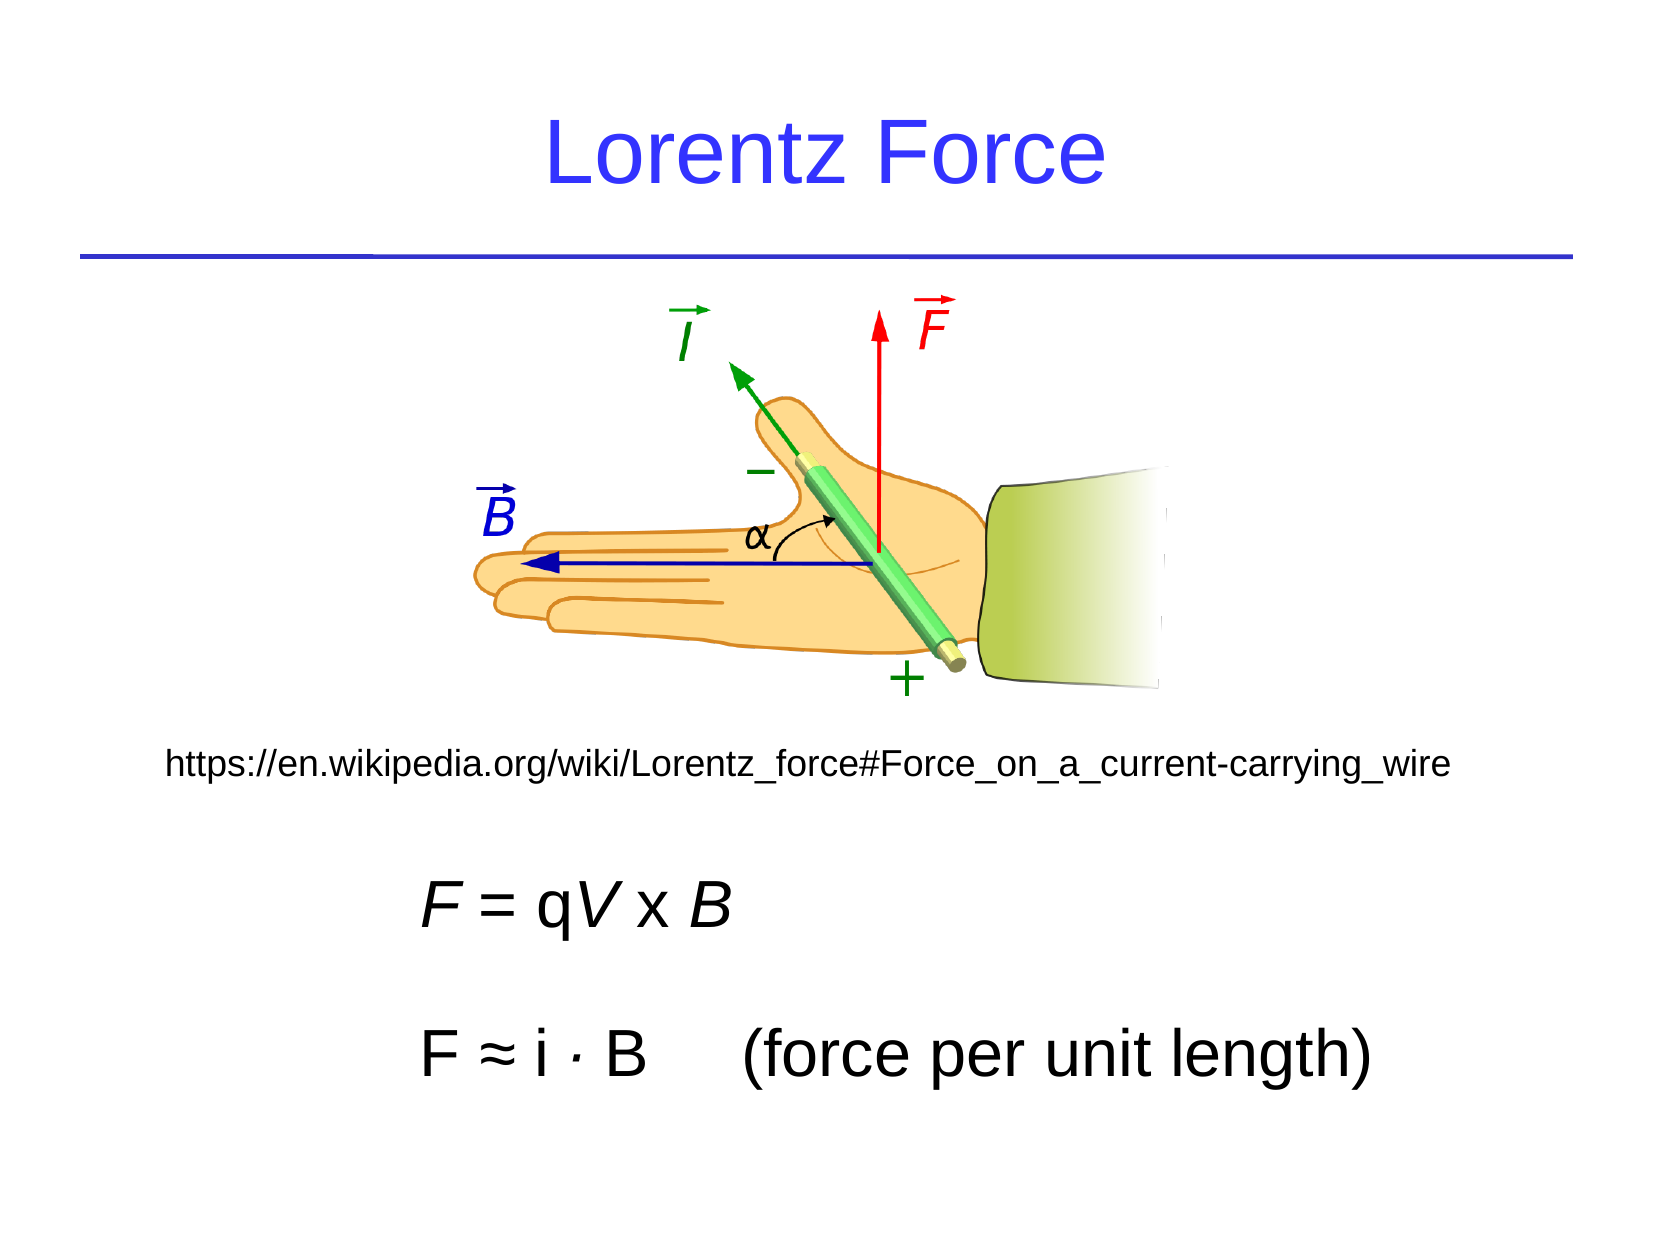

# Lorentz Force
https://en.wikipedia.org/wiki/Lorentz_force#Force_on_a_current-carrying_wire
F = qV x B
F ≈ i ∙ B (force per unit length)